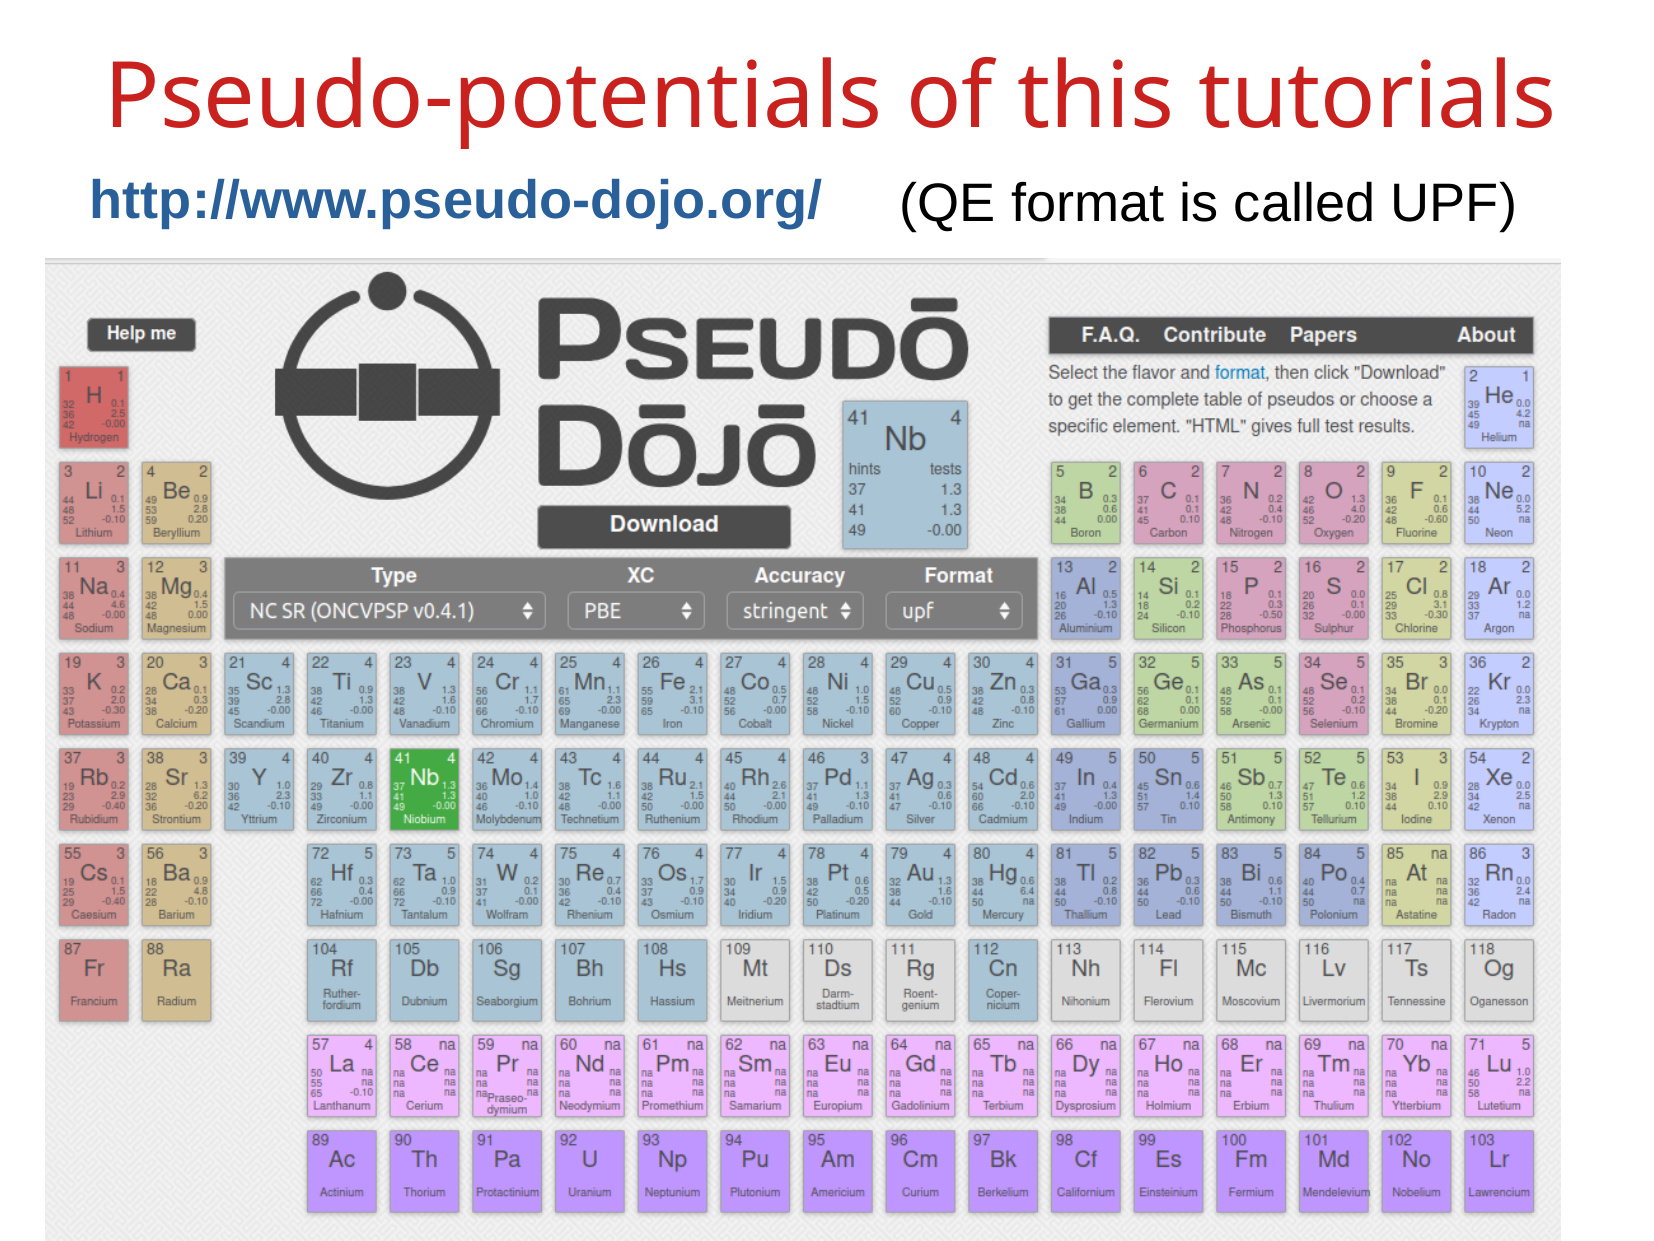

Pseudo-potentials of this tutorials
http://www.pseudo-dojo.org/
(QE format is called UPF)